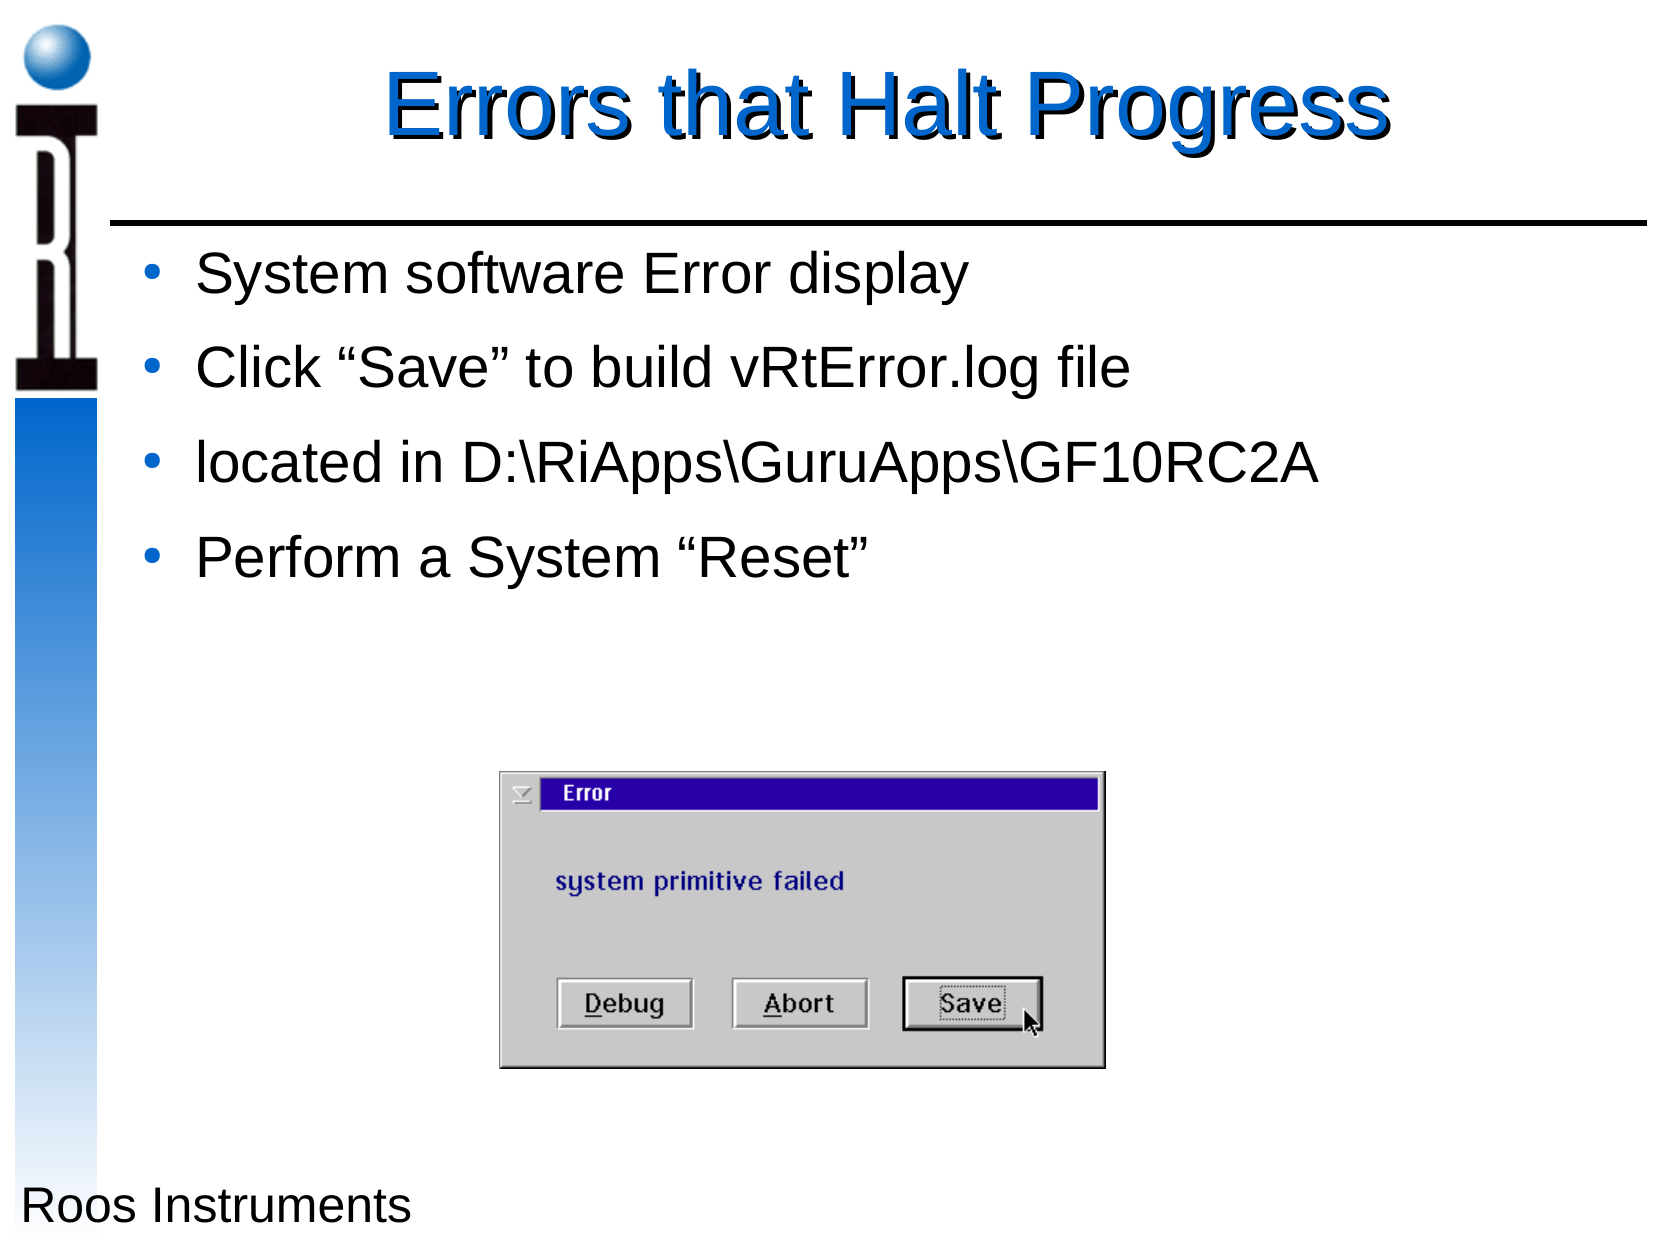

# Errors that Halt Progress
System software Error display
Click “Save” to build vRtError.log file
located in D:\RiApps\GuruApps\GF10RC2A
Perform a System “Reset”